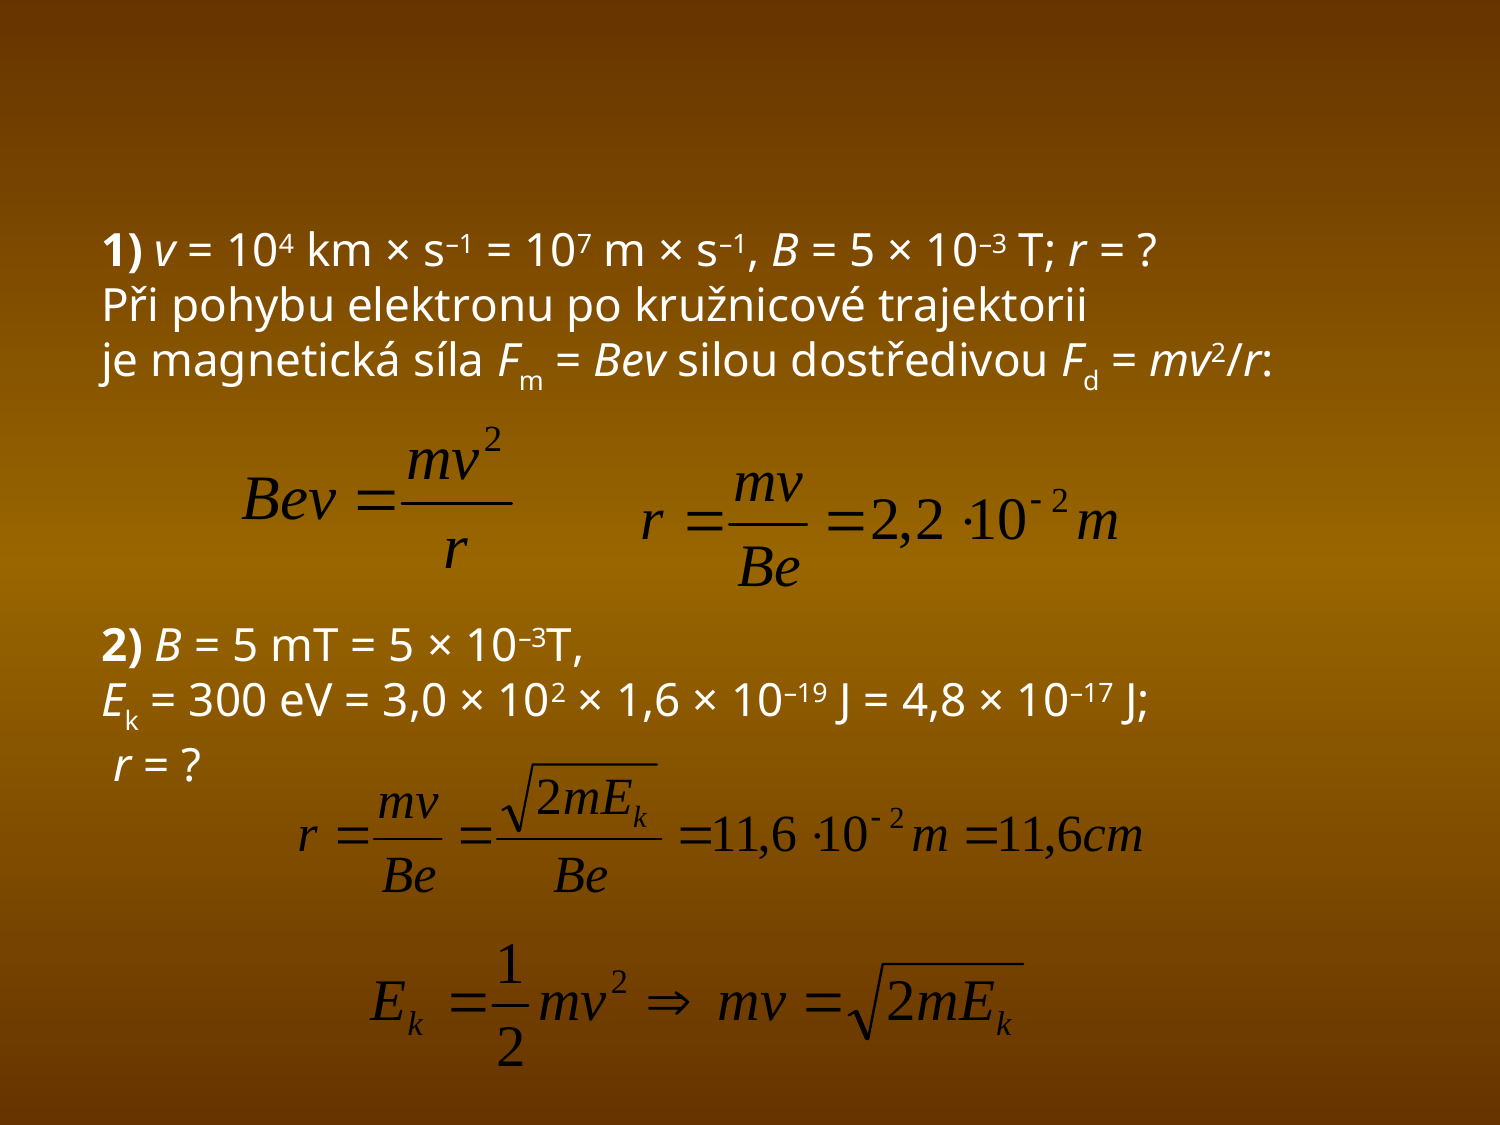

1) v = 104 km × s–1 = 107 m × s–1, B = 5 × 10–3 T; r = ?
Při pohybu elektronu po kružnicové trajektorii
je magnetická síla Fm = Bev silou dostředivou Fd = mv2/r:
2) B = 5 mT = 5 × 10–3T,
Ek = 300 eV = 3,0 × 102 × 1,6 × 10–19 J = 4,8 × 10–17 J;
 r = ?